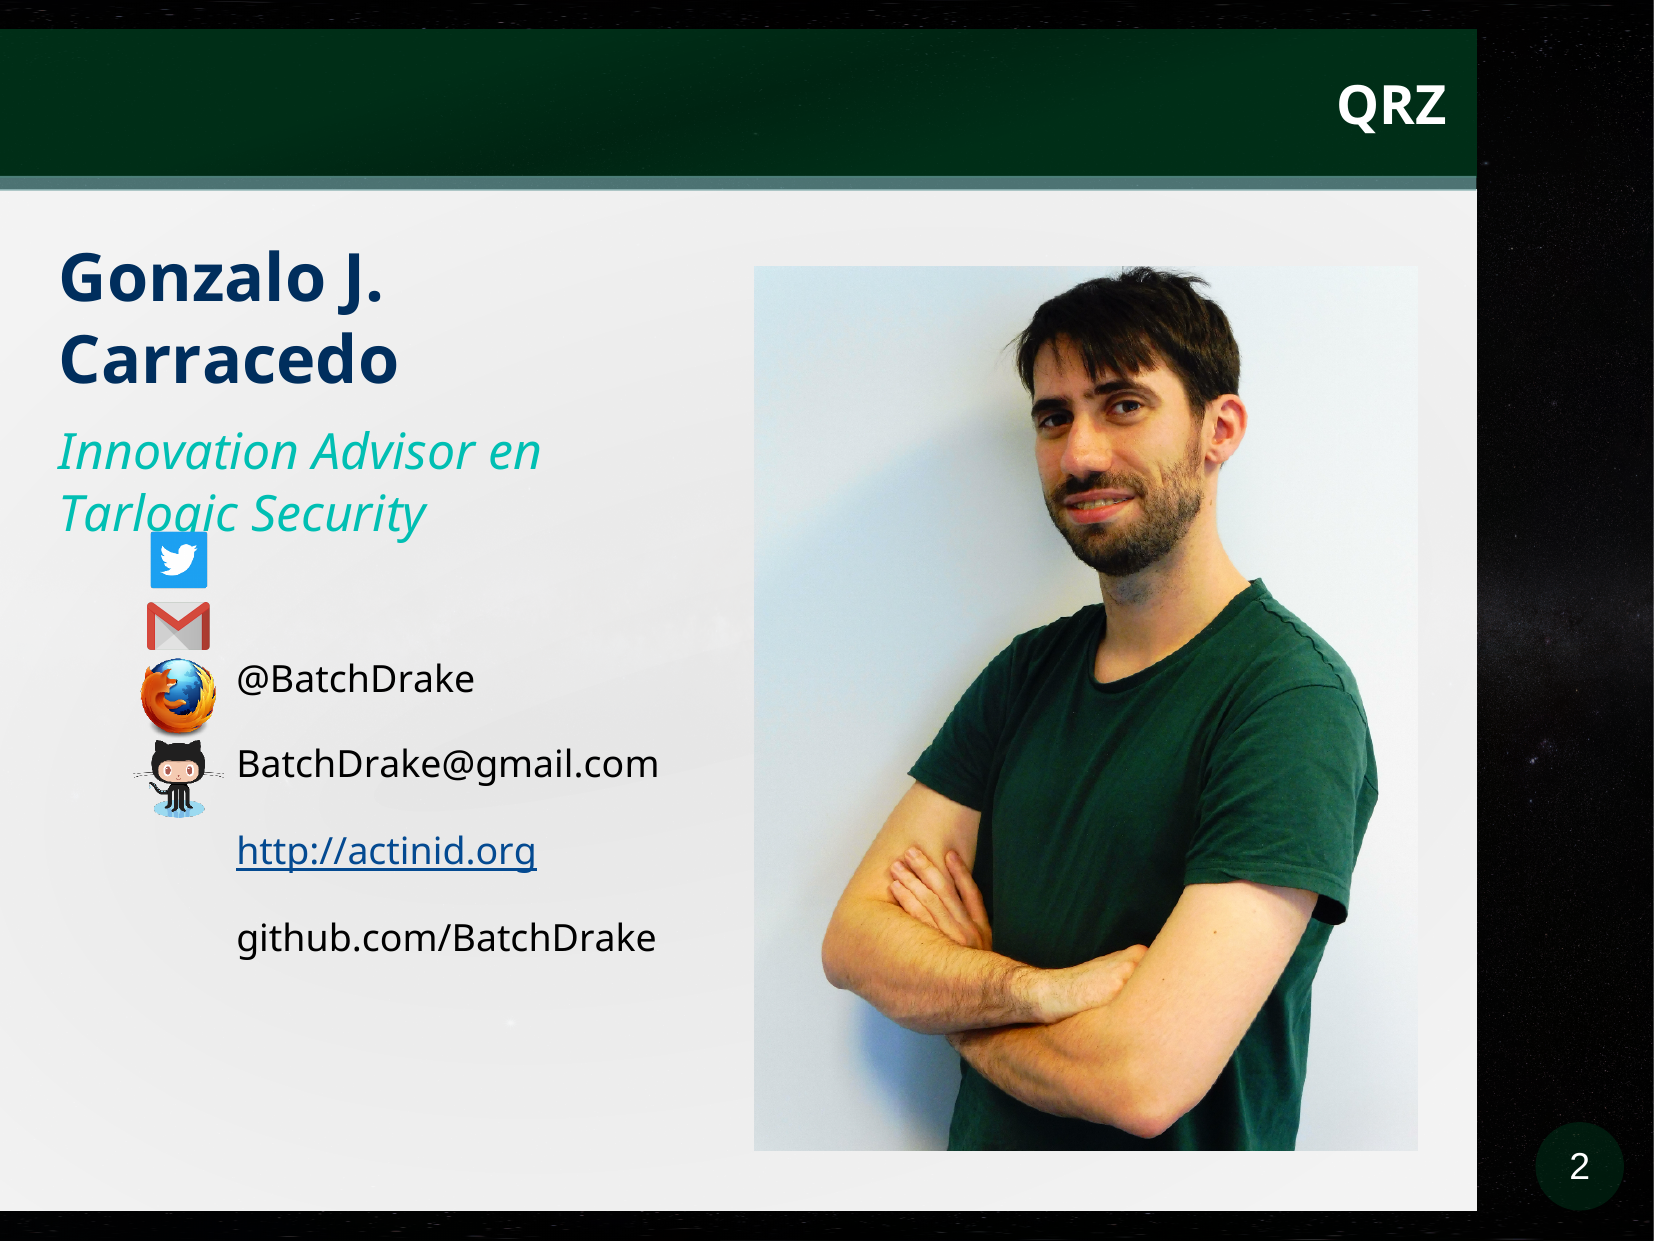

# QRZ
Gonzalo J. Carracedo
Innovation Advisor en Tarlogic Security
@BatchDrake
BatchDrake@gmail.com
http://actinid.org
github.com/BatchDrake